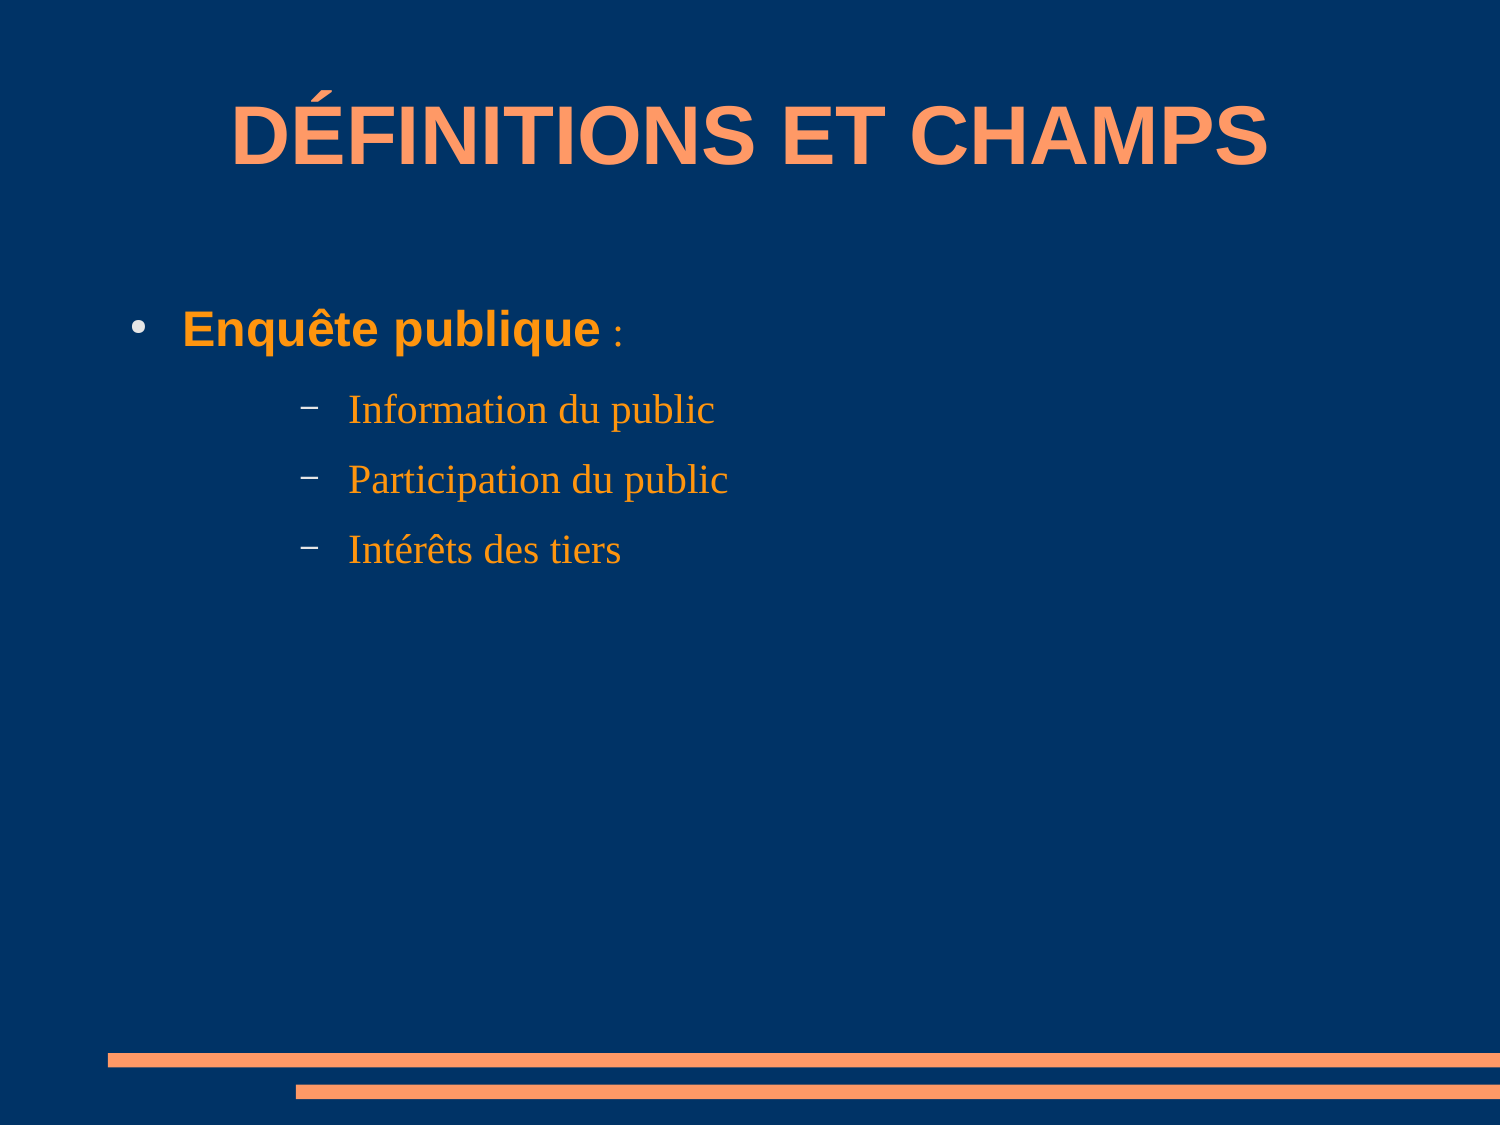

# DÉFINITIONS ET CHAMPS
Enquête publique :
Information du public
Participation du public
Intérêts des tiers